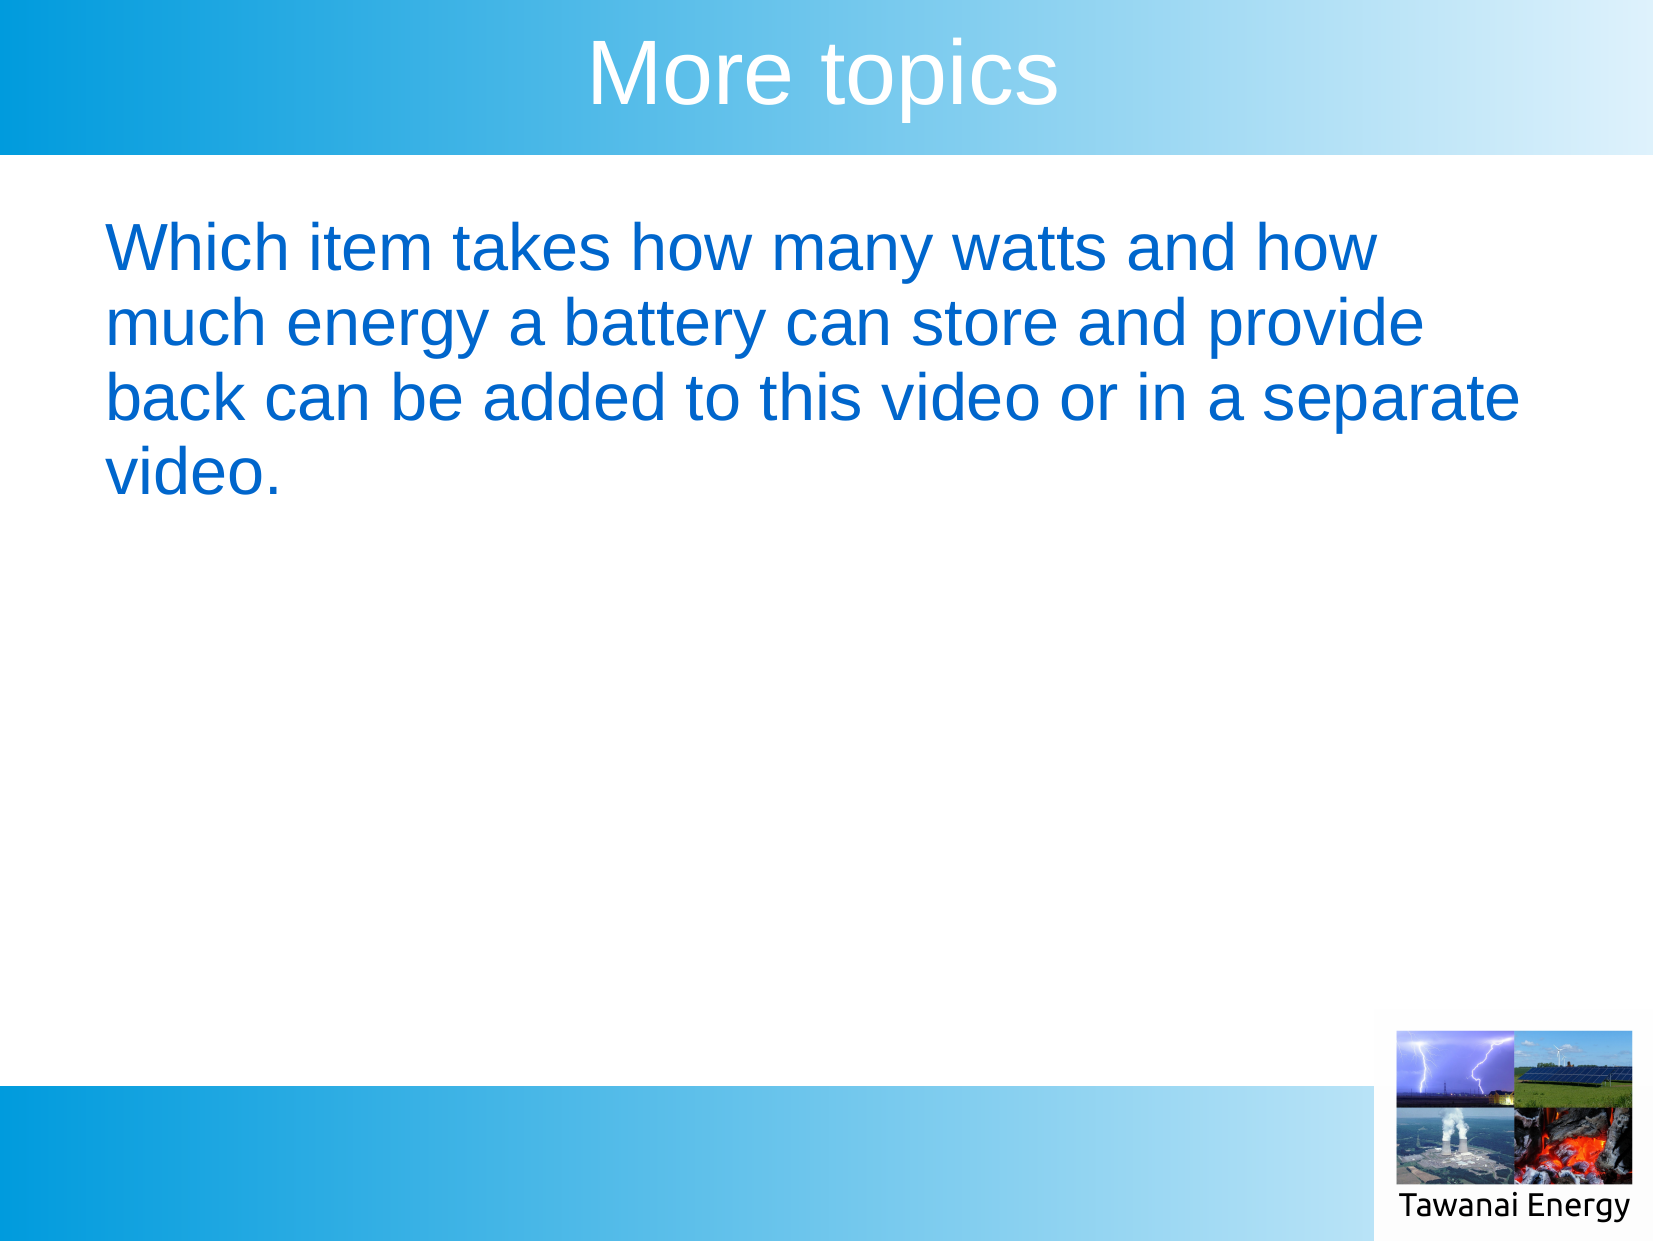

# More topics
Which item takes how many watts and how much energy a battery can store and provide back can be added to this video or in a separate video.